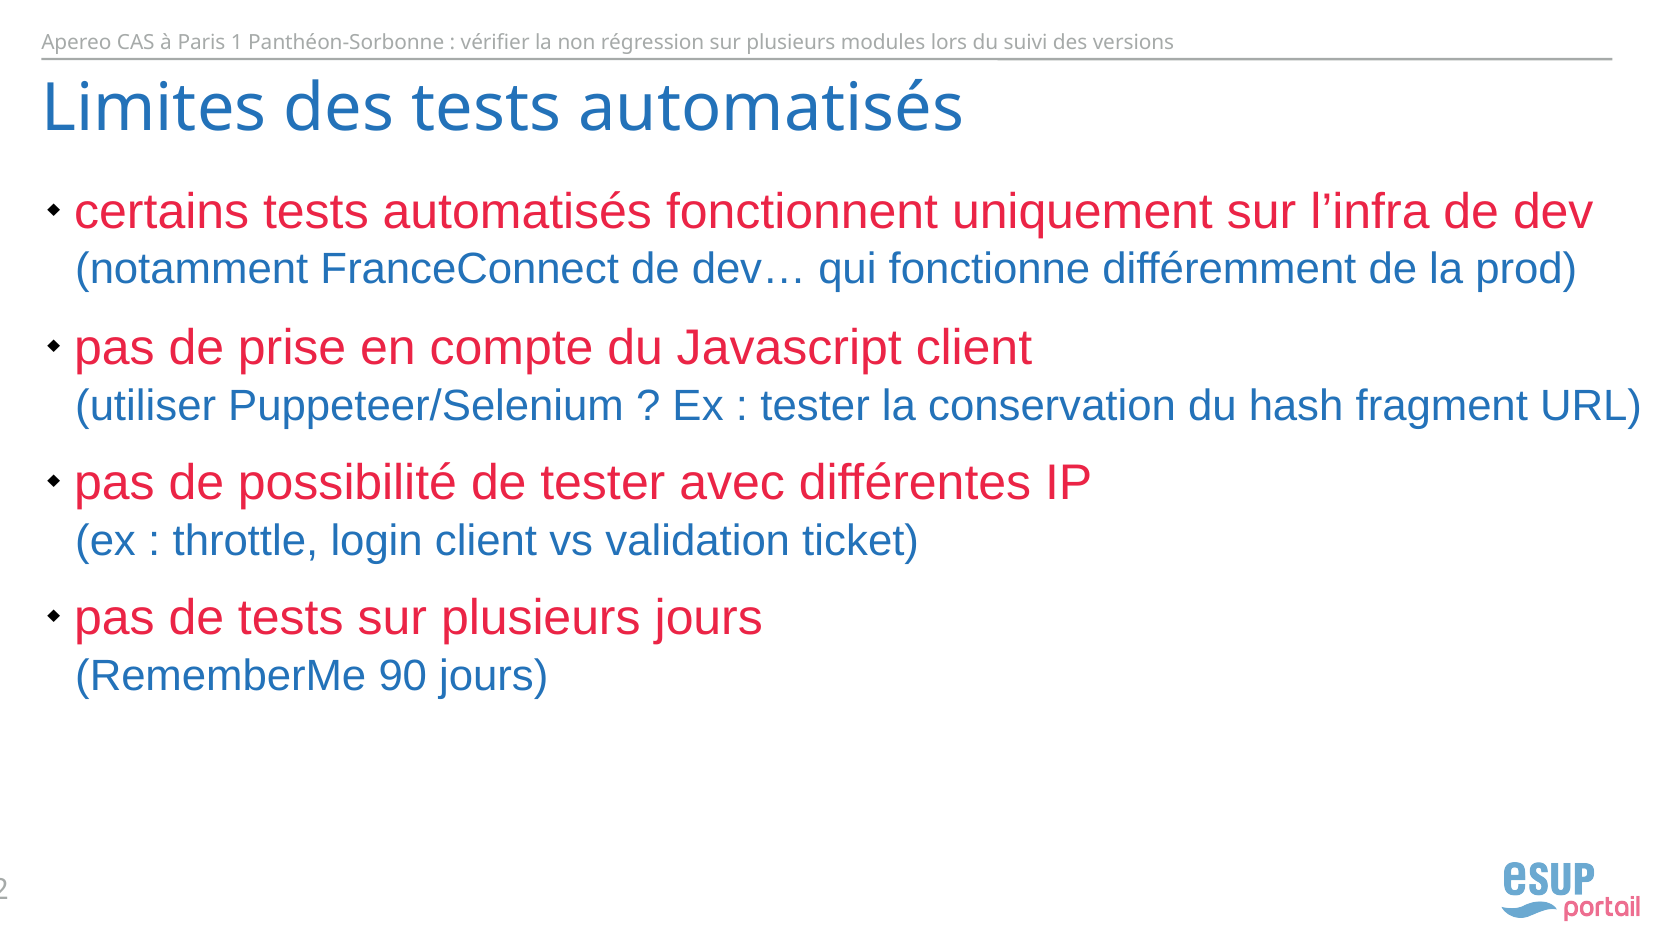

Apereo CAS à Paris 1 Panthéon-Sorbonne : vérifier la non régression sur plusieurs modules lors du suivi des versions
Limites des tests automatisés
 certains tests automatisés fonctionnent uniquement sur l’infra de dev
 (notamment FranceConnect de dev… qui fonctionne différemment de la prod)
 pas de prise en compte du Javascript client
 (utiliser Puppeteer/Selenium ? Ex : tester la conservation du hash fragment URL)
 pas de possibilité de tester avec différentes IP
 (ex : throttle, login client vs validation ticket)
 pas de tests sur plusieurs jours
 (RememberMe 90 jours)